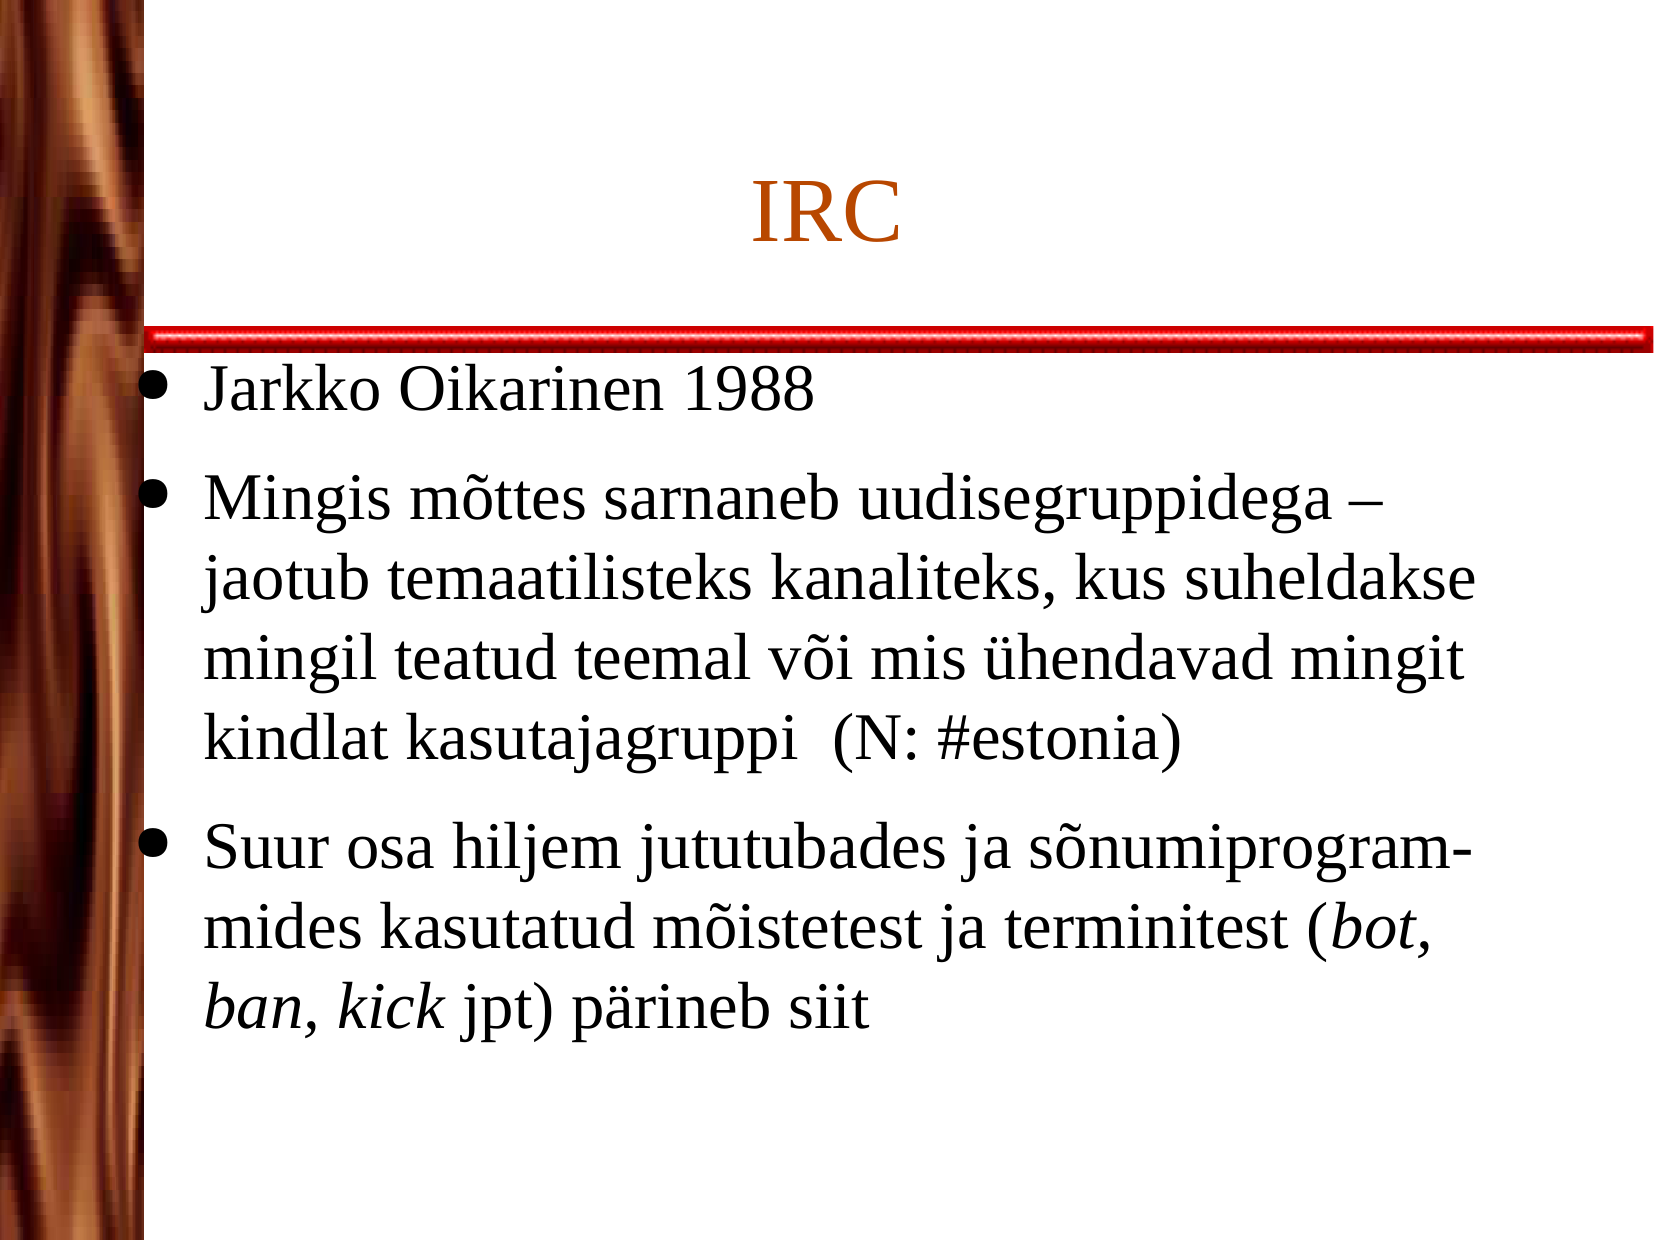

# IRC
Jarkko Oikarinen 1988
Mingis mõttes sarnaneb uudisegruppidega – jaotub temaatilisteks kanaliteks, kus suheldakse mingil teatud teemal või mis ühendavad mingit kindlat kasutajagruppi (N: #estonia)
Suur osa hiljem jututubades ja sõnumiprogram-mides kasutatud mõistetest ja terminitest (bot, ban, kick jpt) pärineb siit